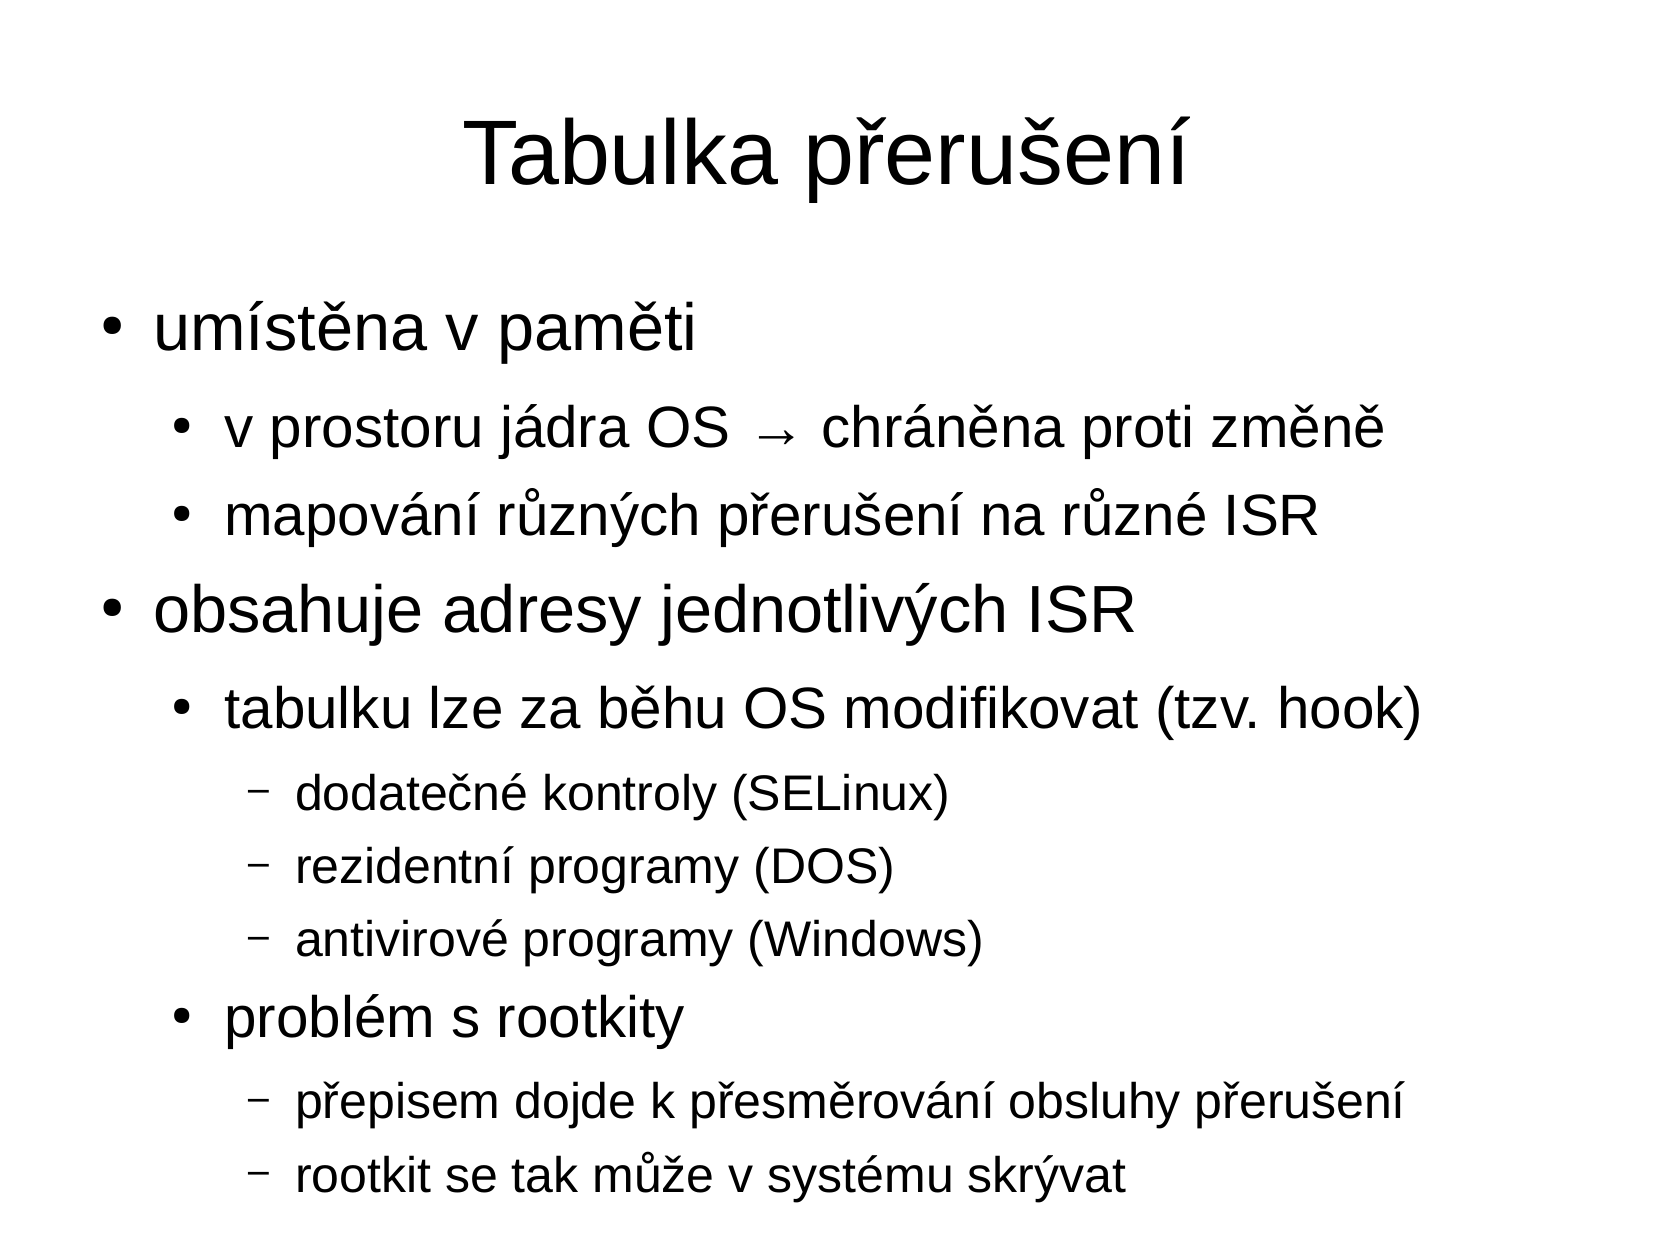

# Tabulka přerušení
umístěna v paměti
v prostoru jádra OS → chráněna proti změně
mapování různých přerušení na různé ISR
obsahuje adresy jednotlivých ISR
tabulku lze za běhu OS modifikovat (tzv. hook)
dodatečné kontroly (SELinux)
rezidentní programy (DOS)
antivirové programy (Windows)
problém s rootkity
přepisem dojde k přesměrování obsluhy přerušení
rootkit se tak může v systému skrývat